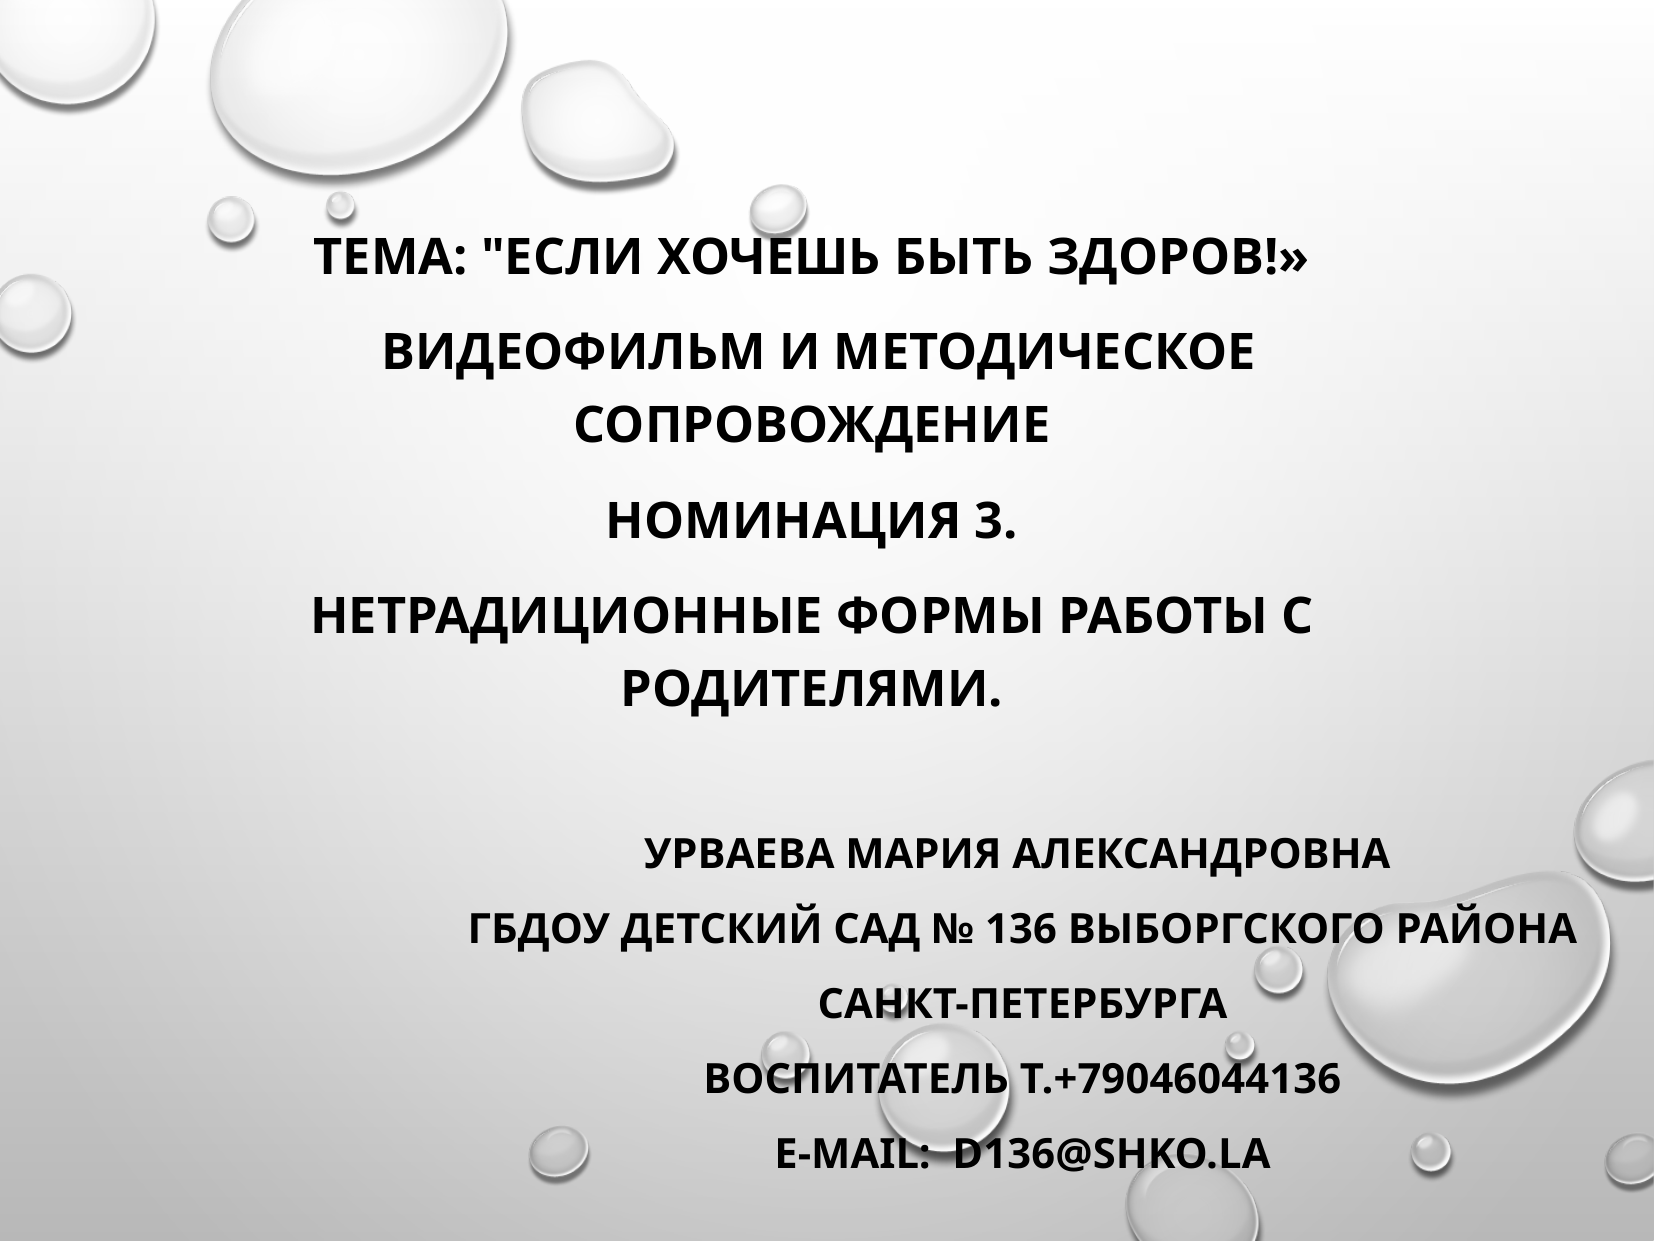

Тема: "Если хочешь быть здоров!»
 Видеофильм и методическое сопровождение
Номинация 3.
Нетрадиционные формы работы с родителями.
# Урваева Мария Александровна ГБДОУ детский сад № 136 выборгского района Санкт-Петербурга воспитатель т.+79046044136 e-mail: d136@shko.la